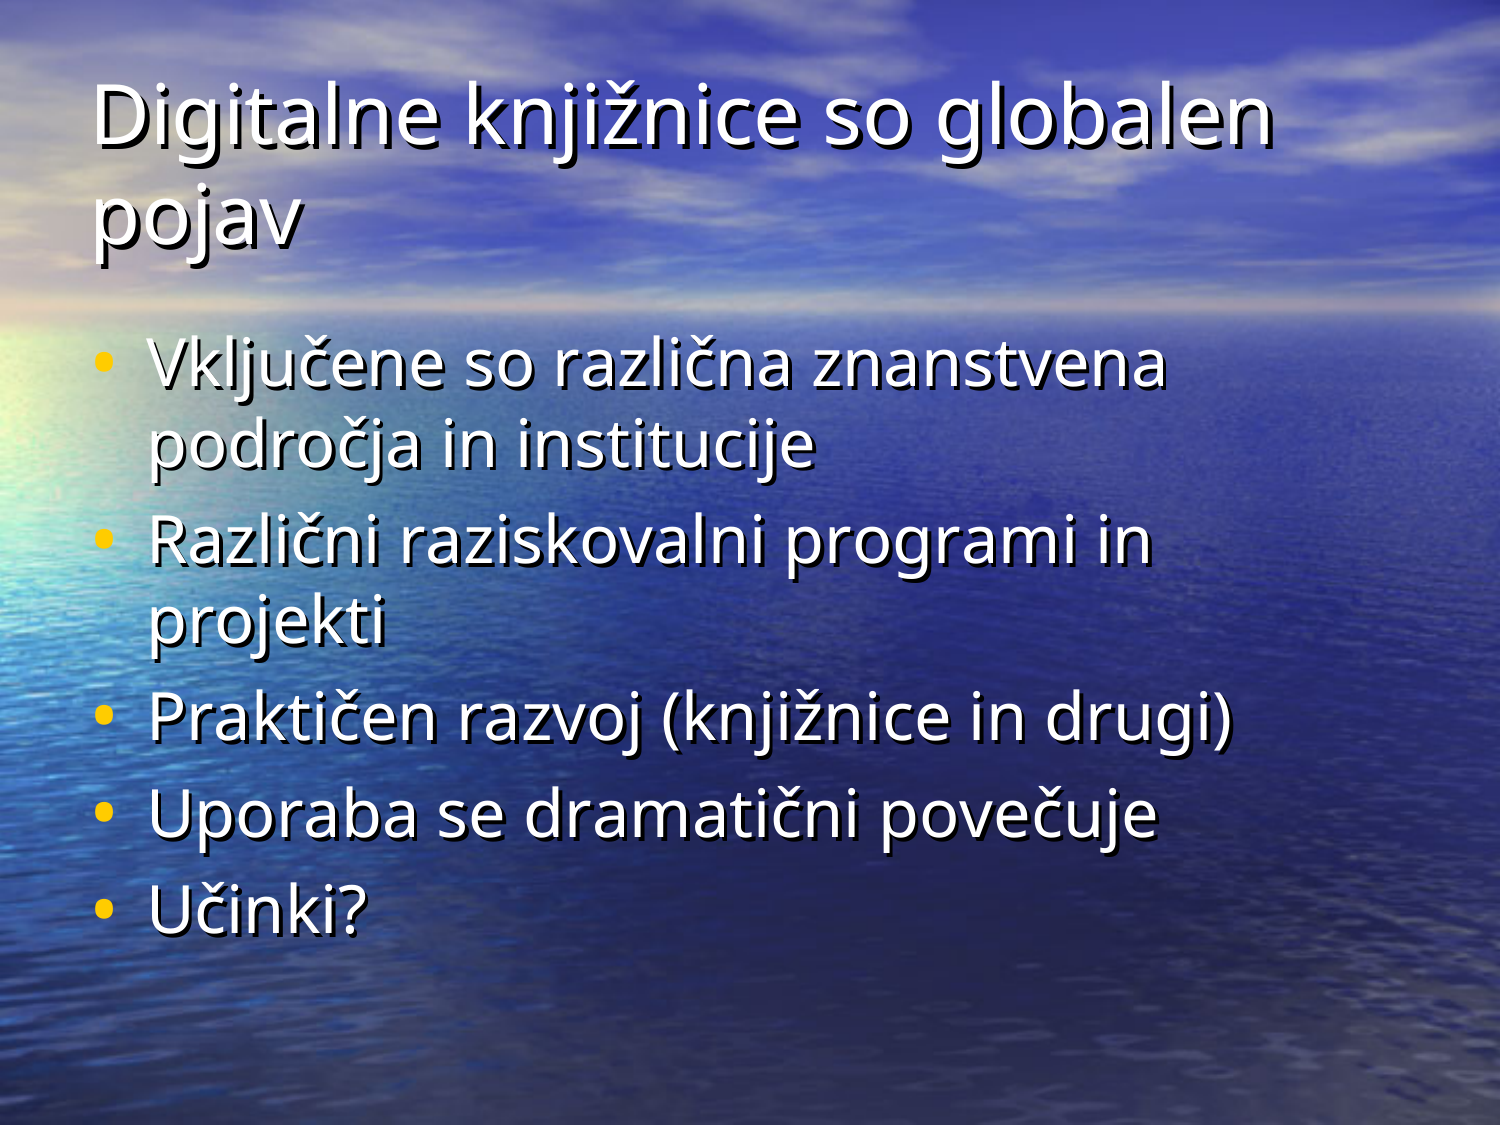

# Digitalne knjižnice so globalen pojav
Vključene so različna znanstvena področja in institucije
Različni raziskovalni programi in projekti
Praktičen razvoj (knjižnice in drugi)
Uporaba se dramatični povečuje
Učinki?